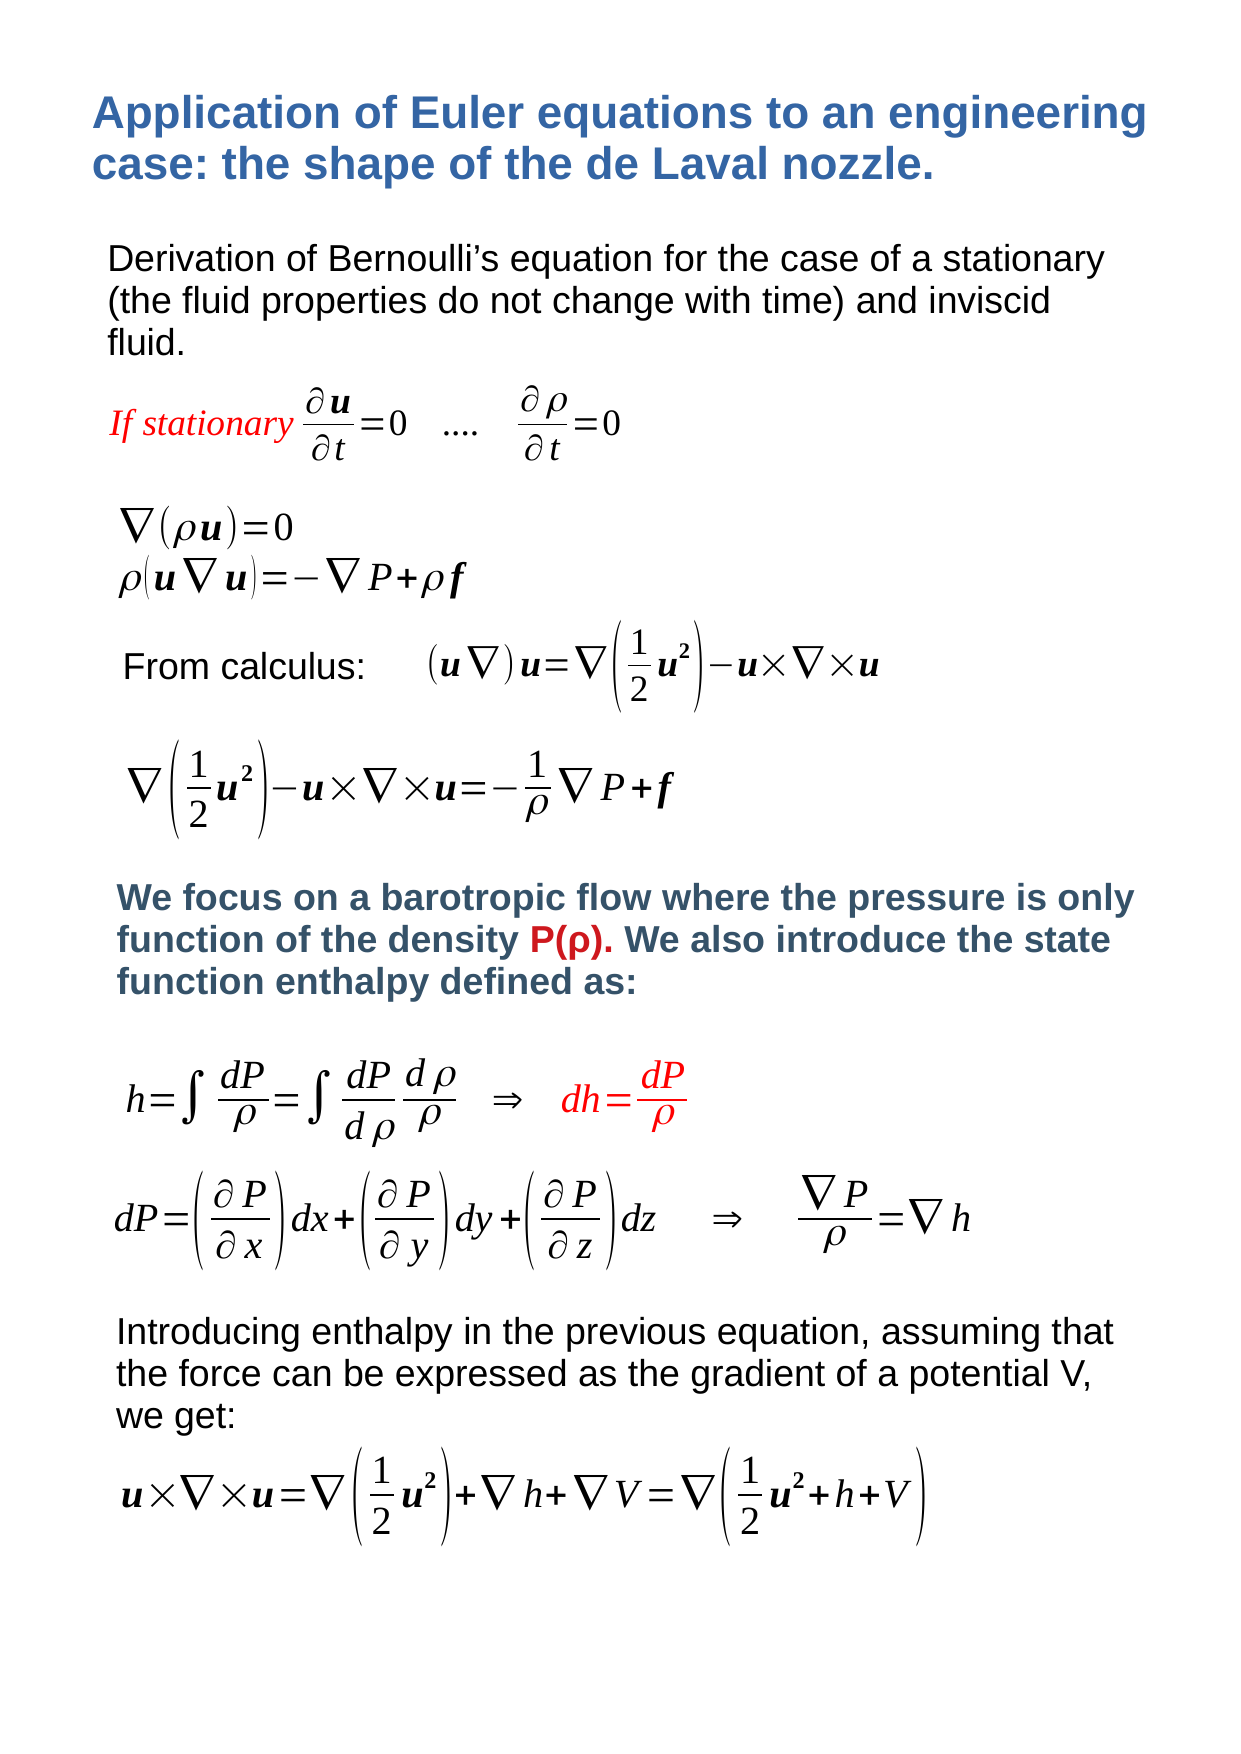

Application of Euler equations to an engineering case: the shape of the de Laval nozzle.
Derivation of Bernoulli’s equation for the case of a stationary (the fluid properties do not change with time) and inviscid fluid.
From calculus:
We focus on a barotropic flow where the pressure is only function of the density P(ρ). We also introduce the state function enthalpy defined as:
Introducing enthalpy in the previous equation, assuming that the force can be expressed as the gradient of a potential V, we get: